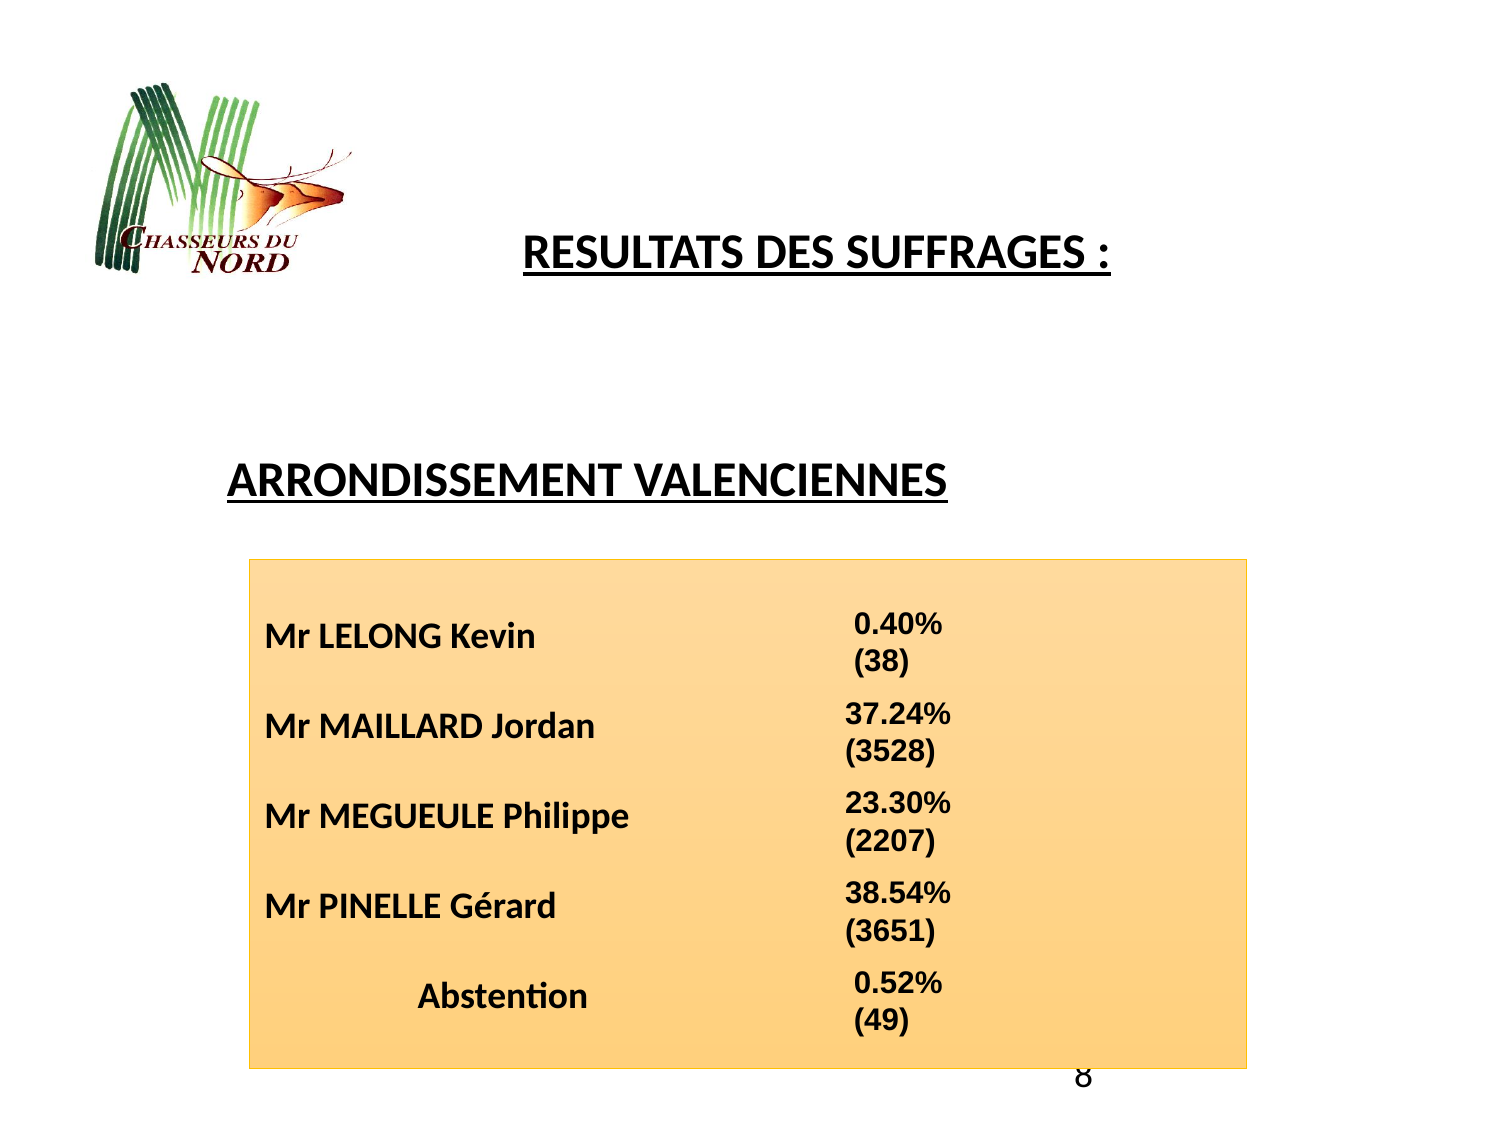

RESULTATS DES SUFFRAGES :
ARRONDISSEMENT VALENCIENNES
Mr LELONG Kevin
Mr MAILLARD Jordan
Mr MEGUEULE Philippe
Mr PINELLE Gérard
 Abstention